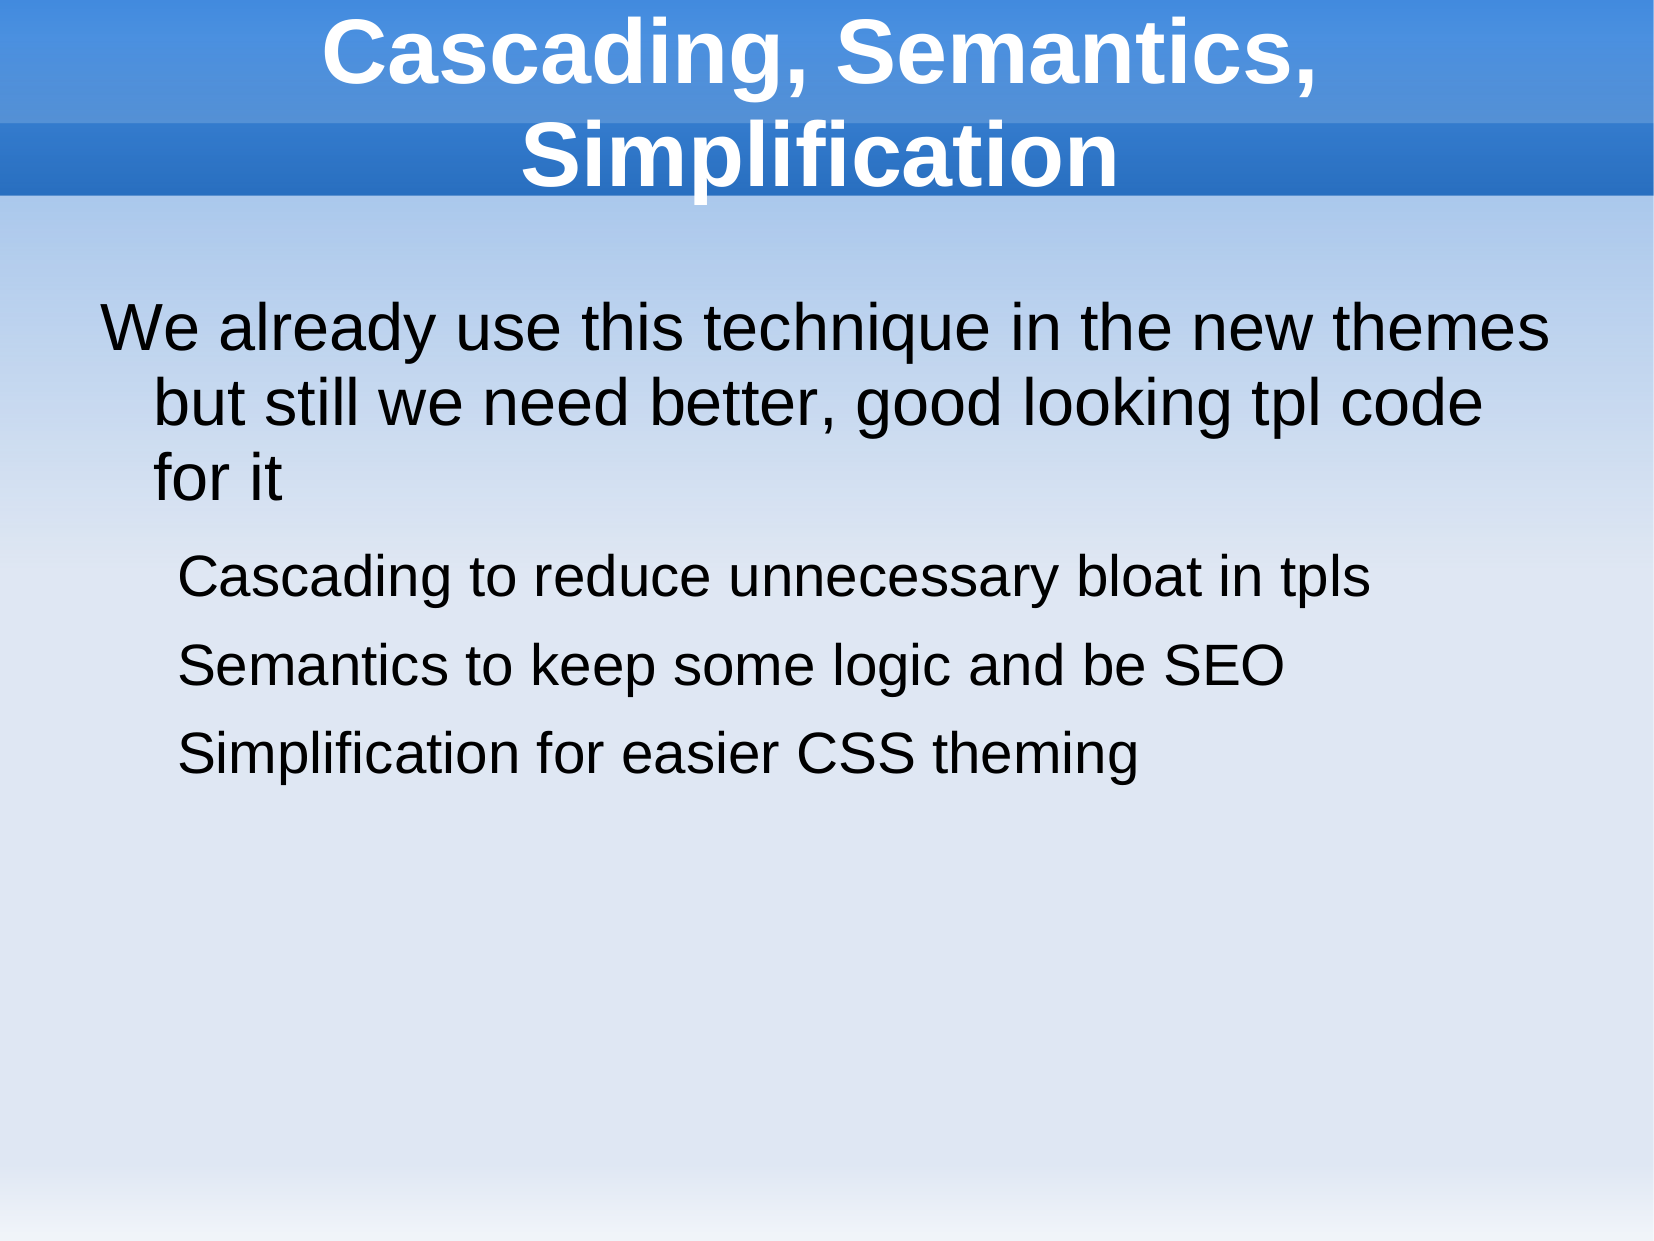

# Cascading, Semantics, Simplification
We already use this technique in the new themes but still we need better, good looking tpl code for it
Cascading to reduce unnecessary bloat in tpls
Semantics to keep some logic and be SEO
Simplification for easier CSS theming